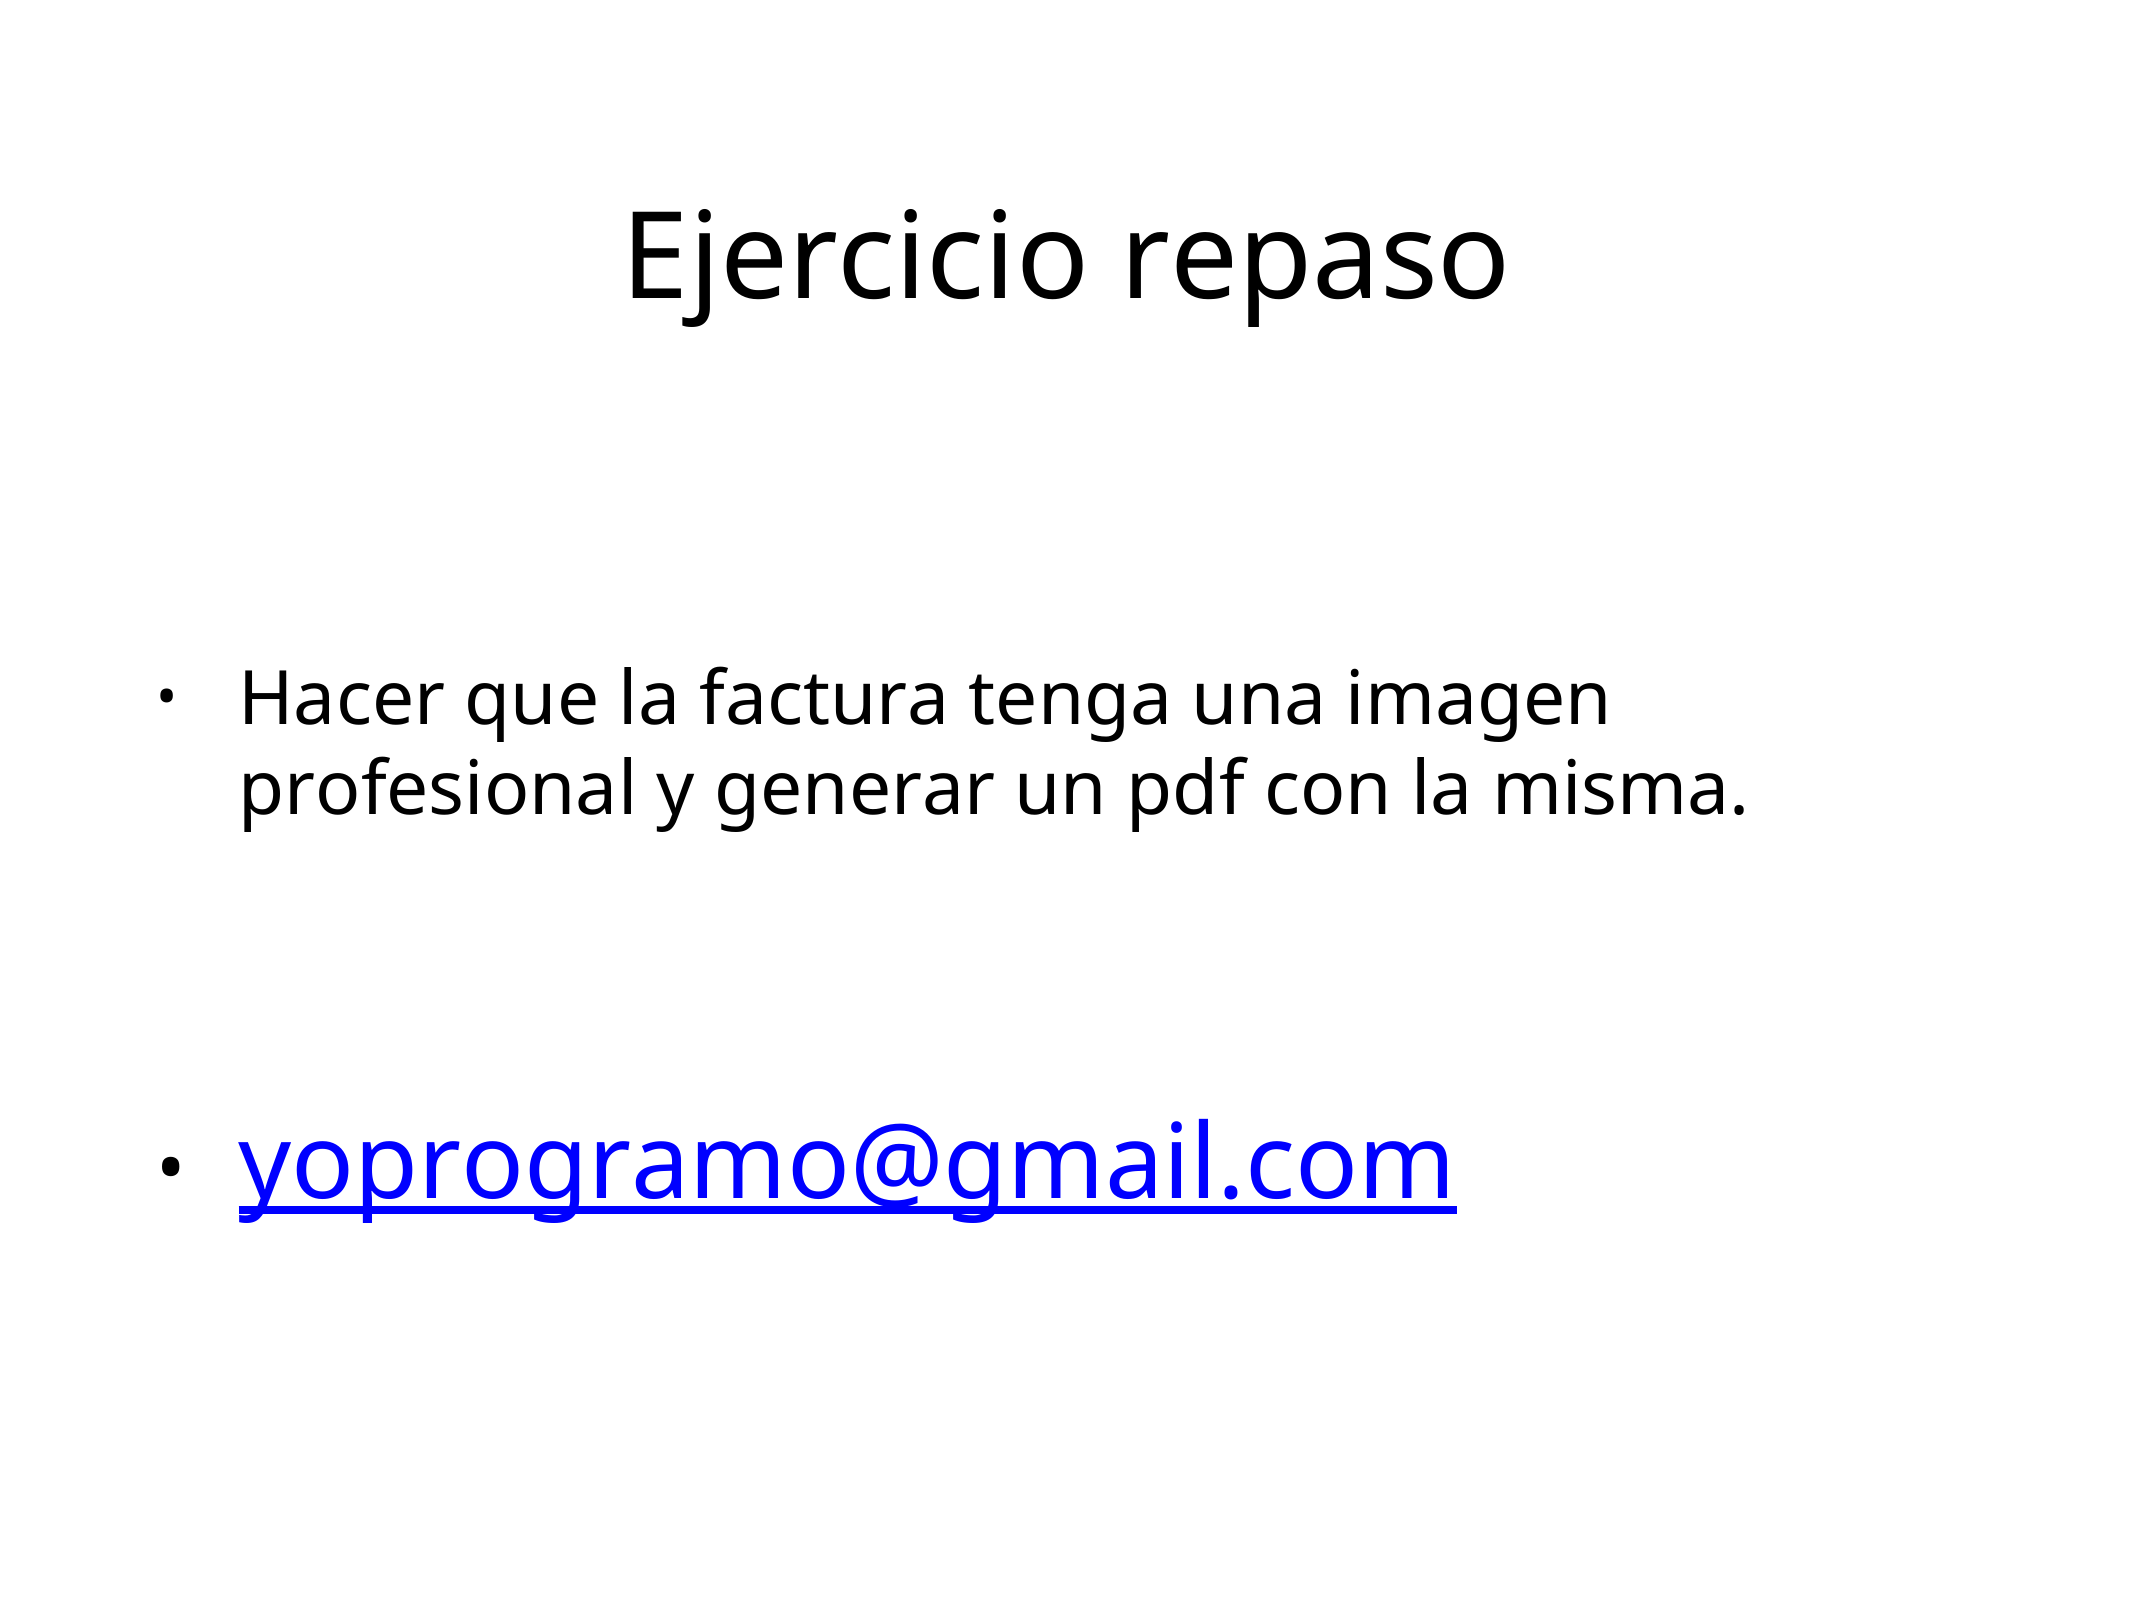

# Ejercicio repaso
Hacer que la factura tenga una imagen profesional y generar un pdf con la misma.
yoprogramo@gmail.com